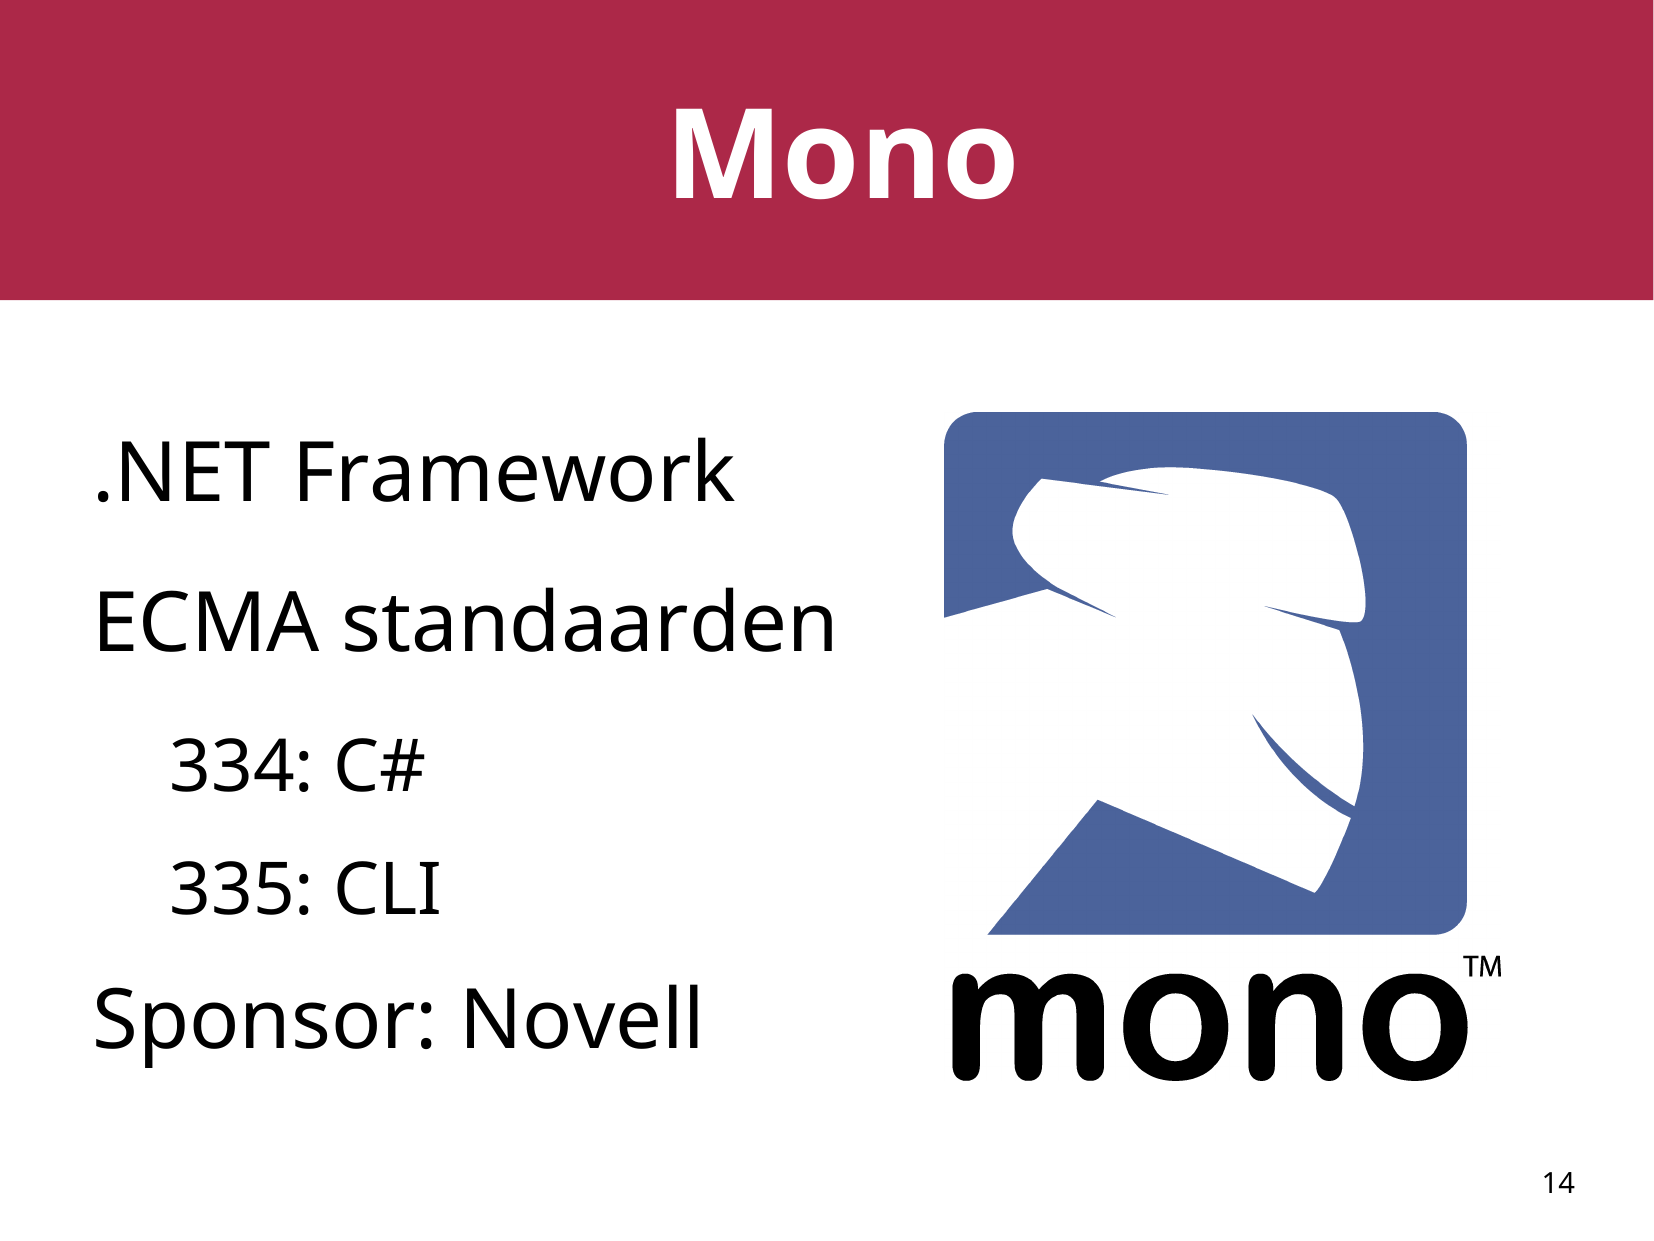

# Mono
.NET Framework
ECMA standaarden
334: C#
335: CLI
Sponsor: Novell
14